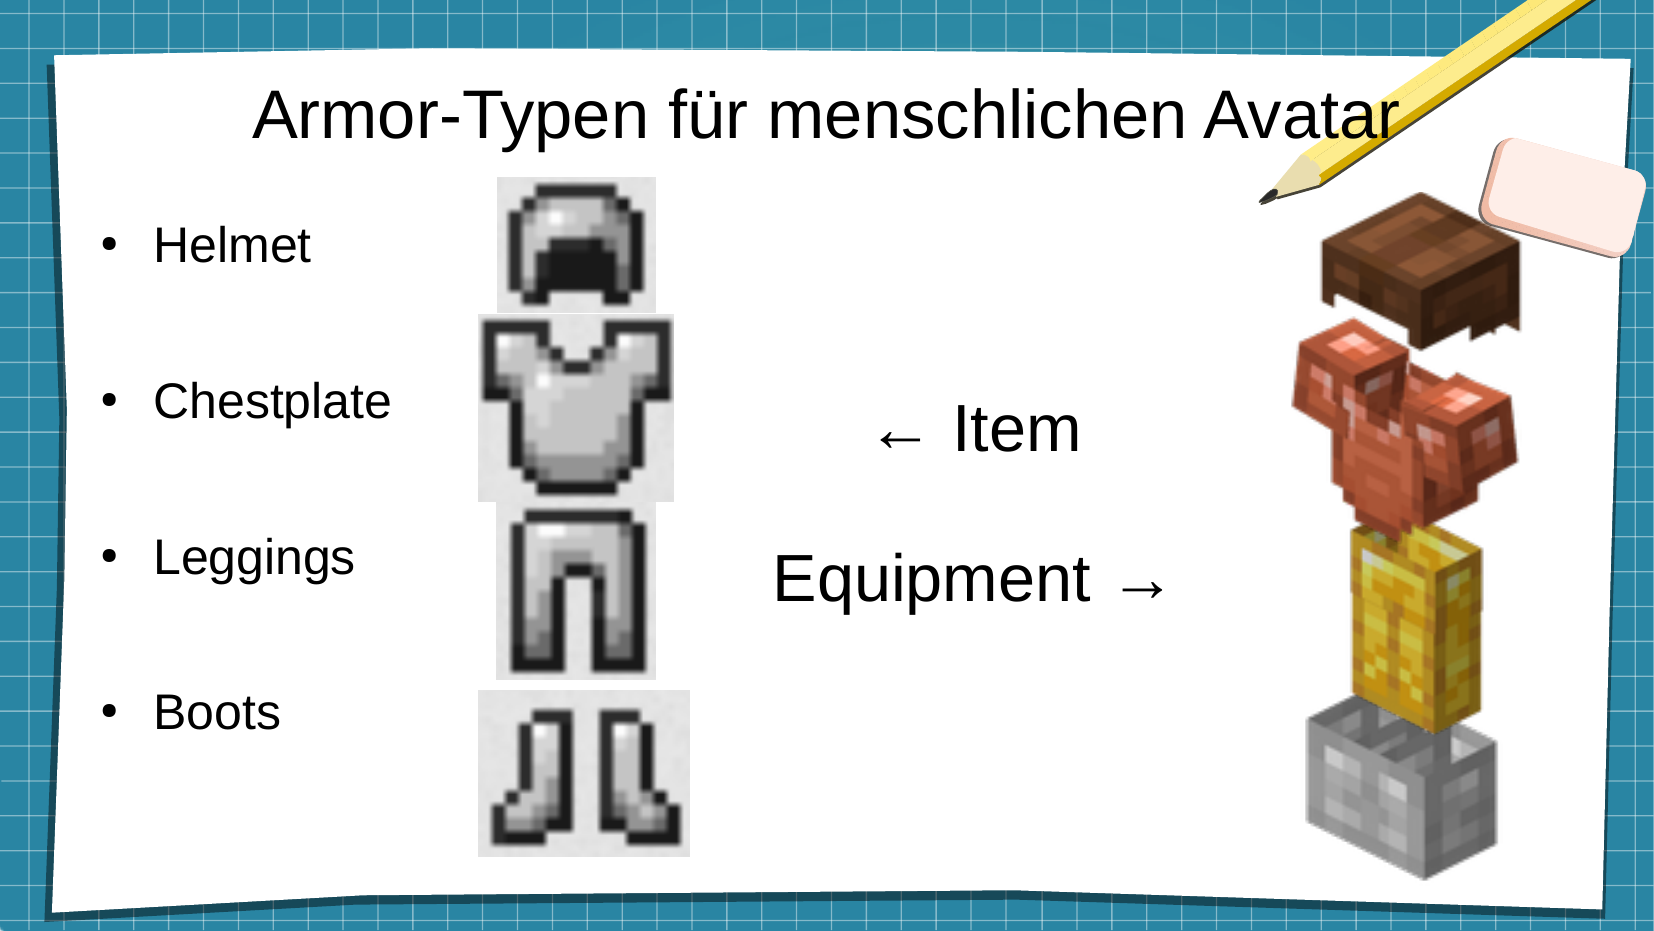

# Armor-Typen für menschlichen Avatar
Helmet
Chestplate
Leggings
Boots
← Item
Equipment →